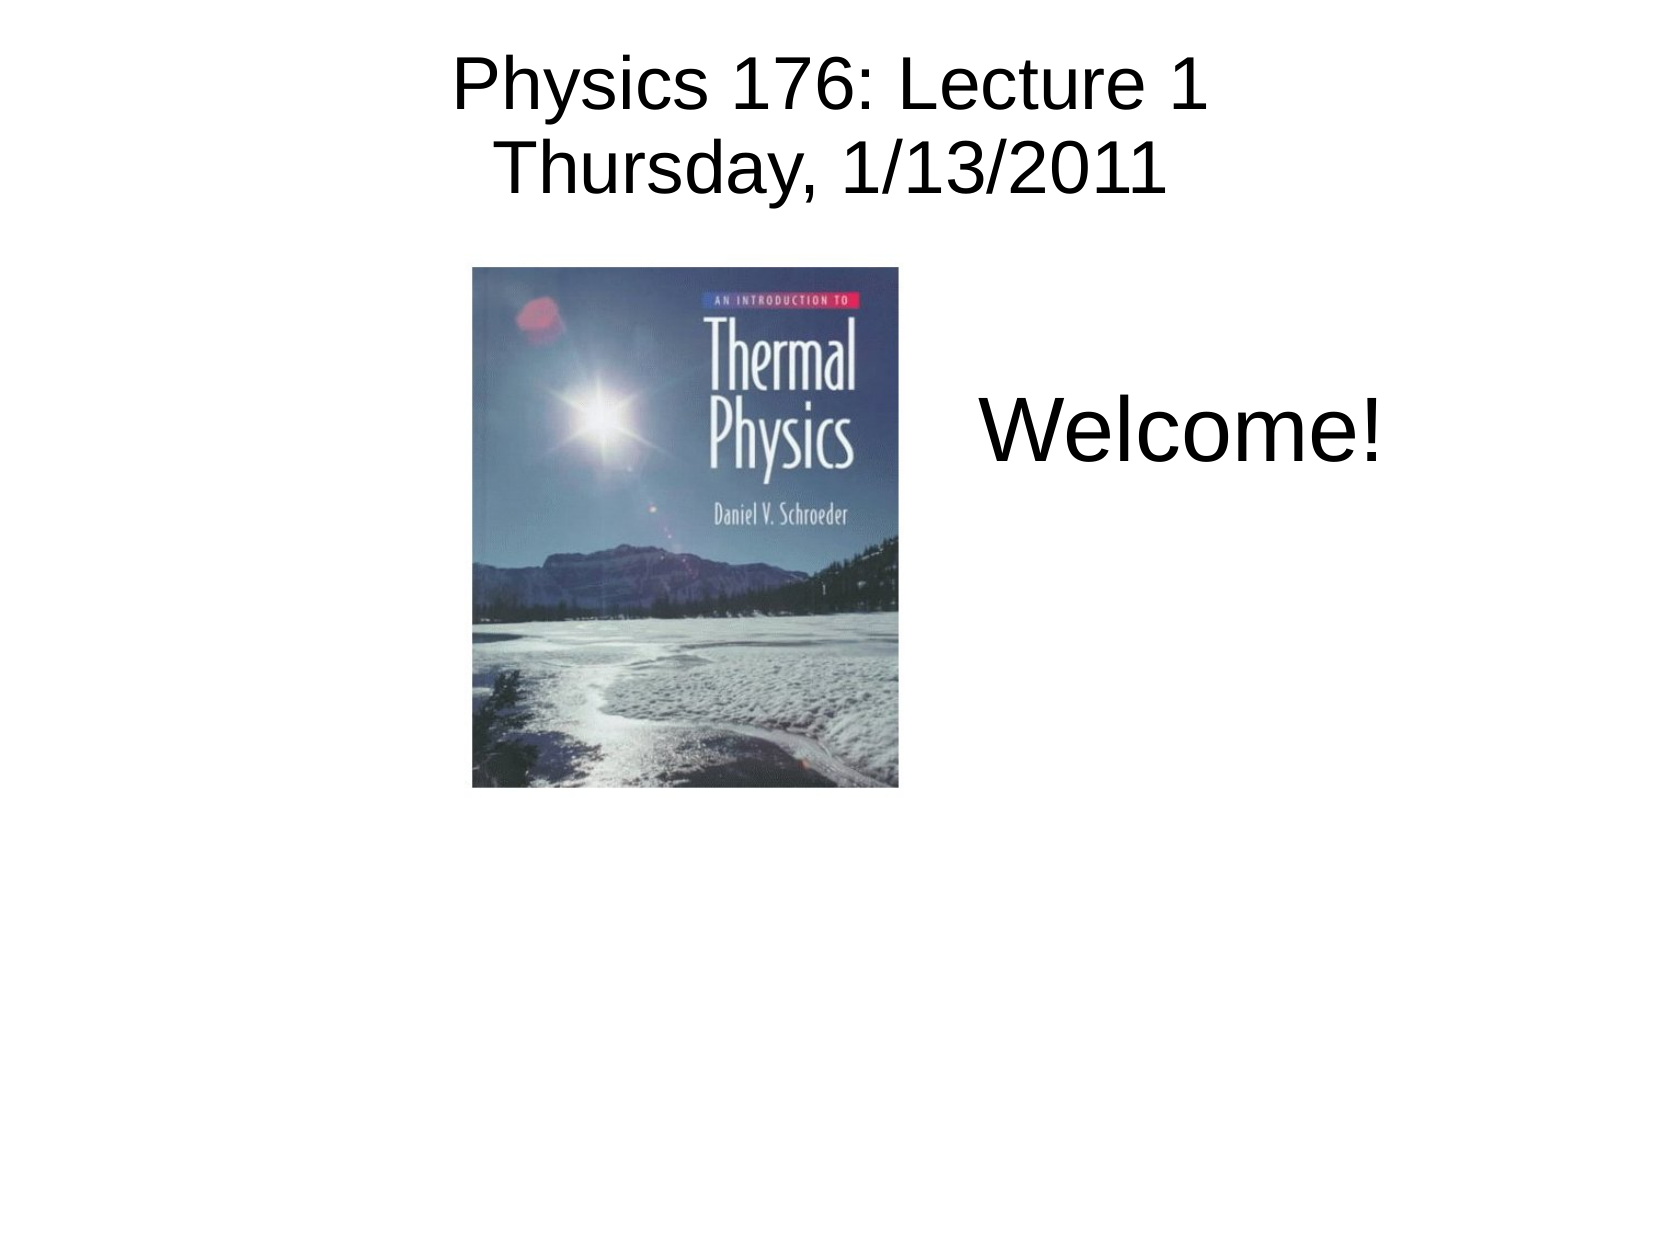

# Physics 176: Lecture 1 Thursday, 1/13/2011
Welcome!